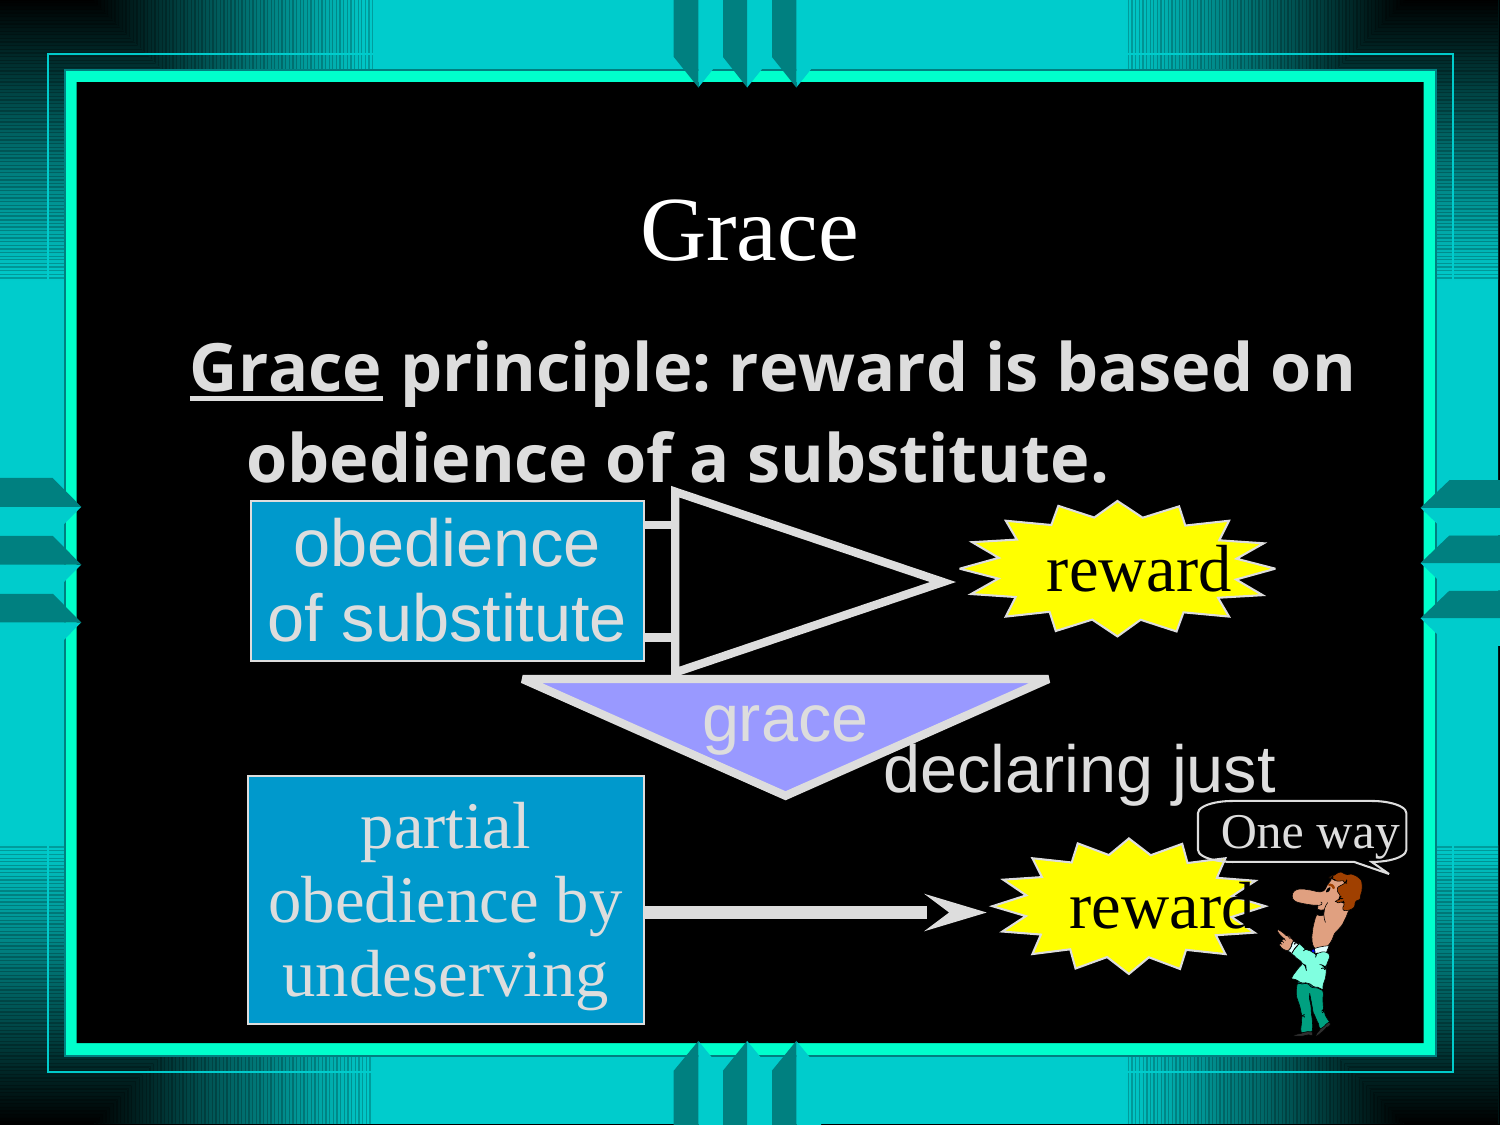

# Grace
Grace principle: reward is based on obedience of a substitute.
obedience
of substitute
reward
grace
declaring just
partial
obedience by
undeserving
One way
reward